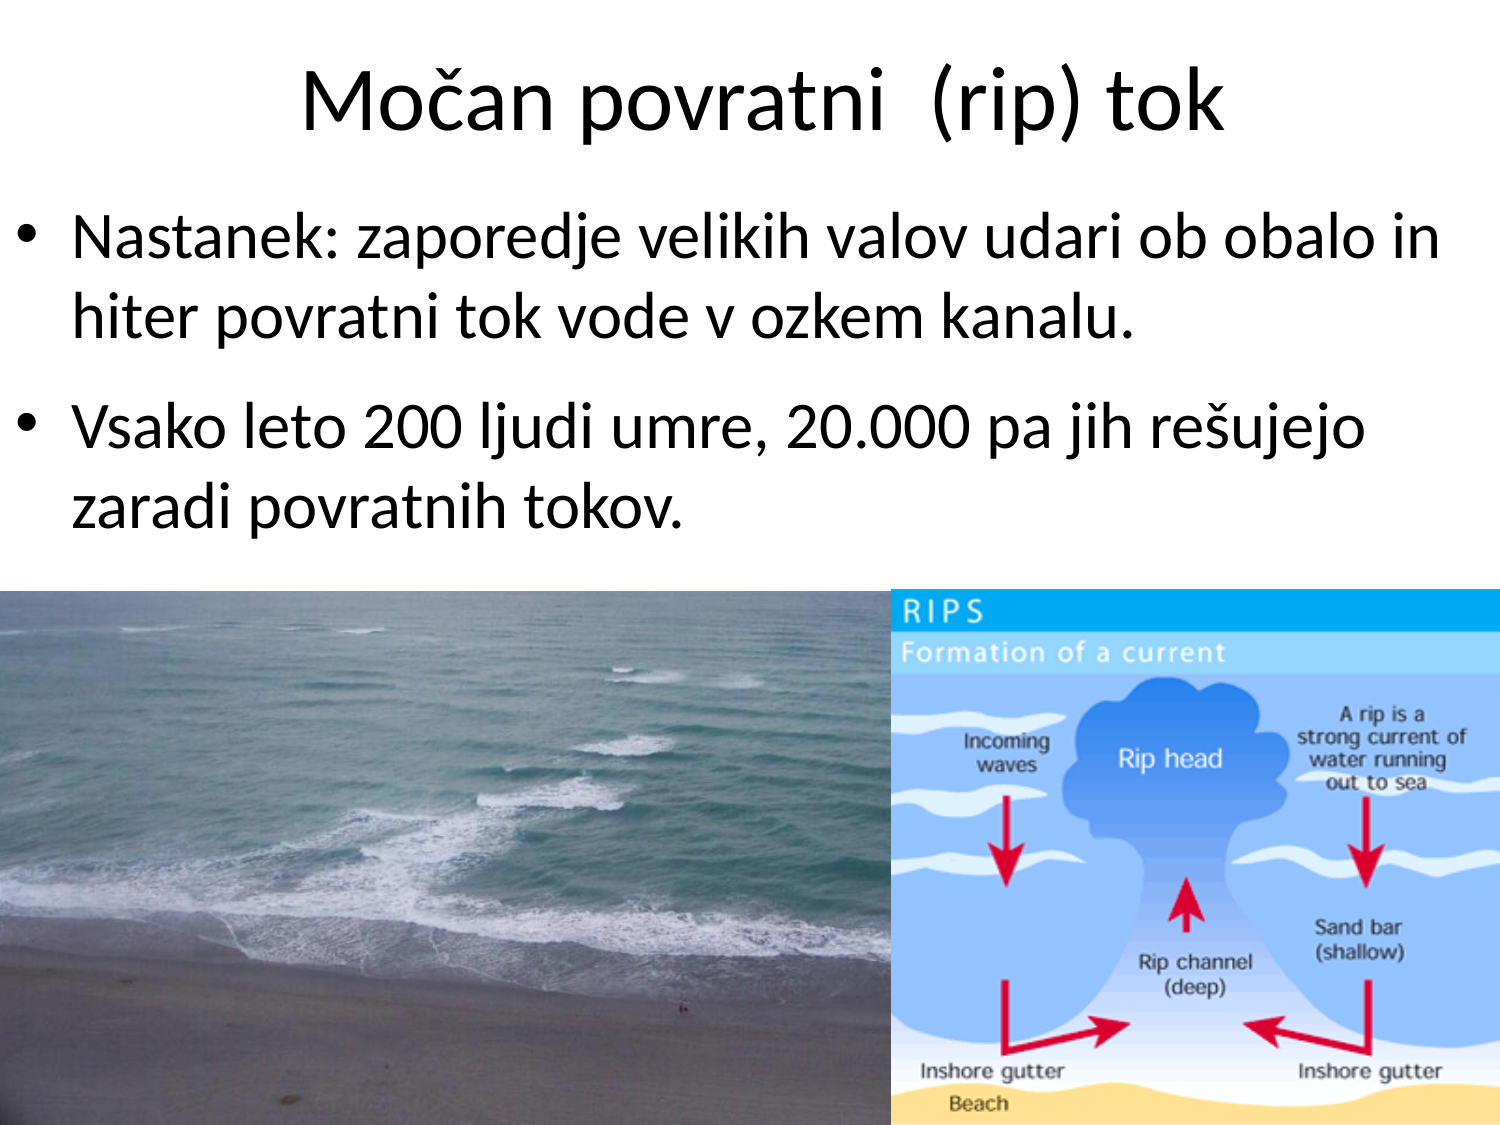

# Močan povratni (rip) tok
Nastanek: zaporedje velikih valov udari ob obalo in hiter povratni tok vode v ozkem kanalu.
Vsako leto 200 ljudi umre, 20.000 pa jih rešujejo zaradi povratnih tokov.